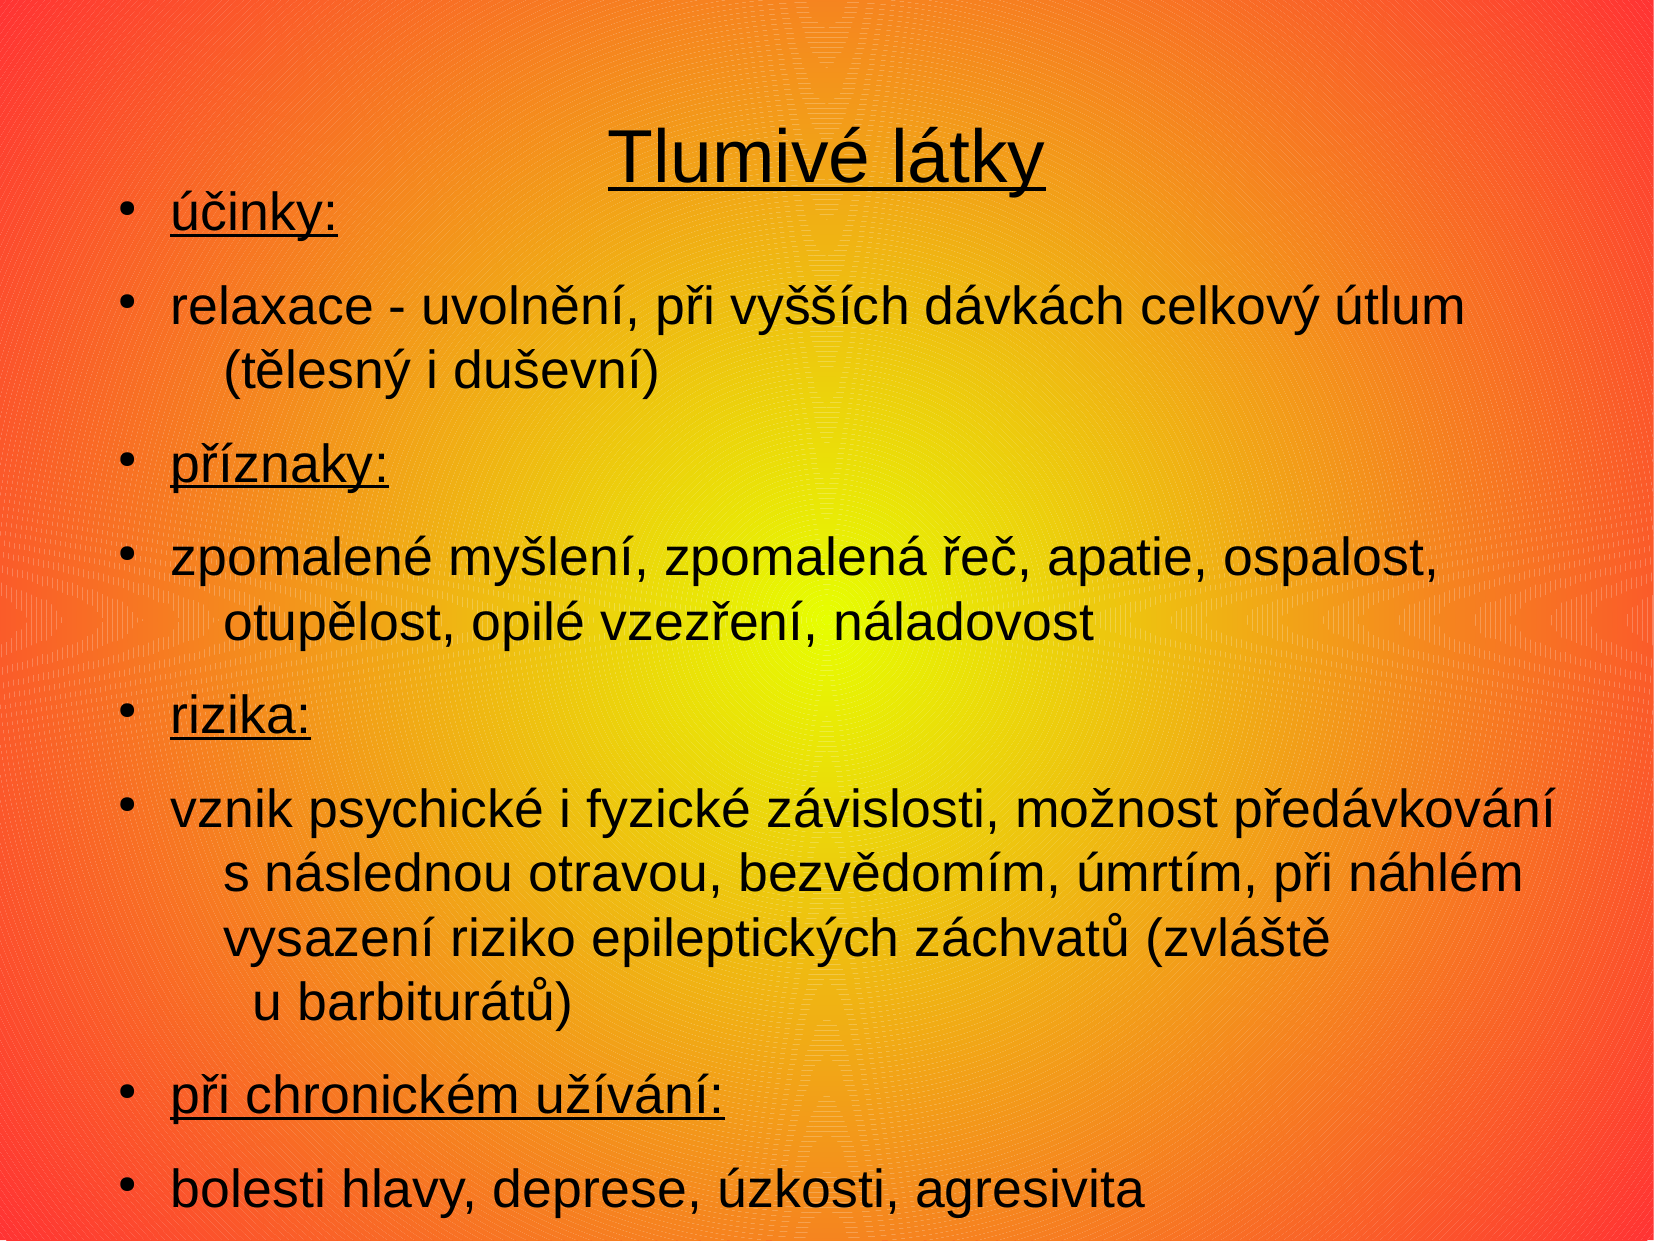

# Tlumivé látky
účinky:
relaxace - uvolnění, při vyšších dávkách celkový útlum (tělesný i duševní)
příznaky:
zpomalené myšlení, zpomalená řeč, apatie, ospalost, otupělost, opilé vzezření, náladovost
rizika:
vznik psychické i fyzické závislosti, možnost předávkování s následnou otravou, bezvědomím, úmrtím, při náhlém vysazení riziko epileptických záchvatů (zvláště u barbiturátů)
při chronickém užívání:
bolesti hlavy, deprese, úzkosti, agresivita